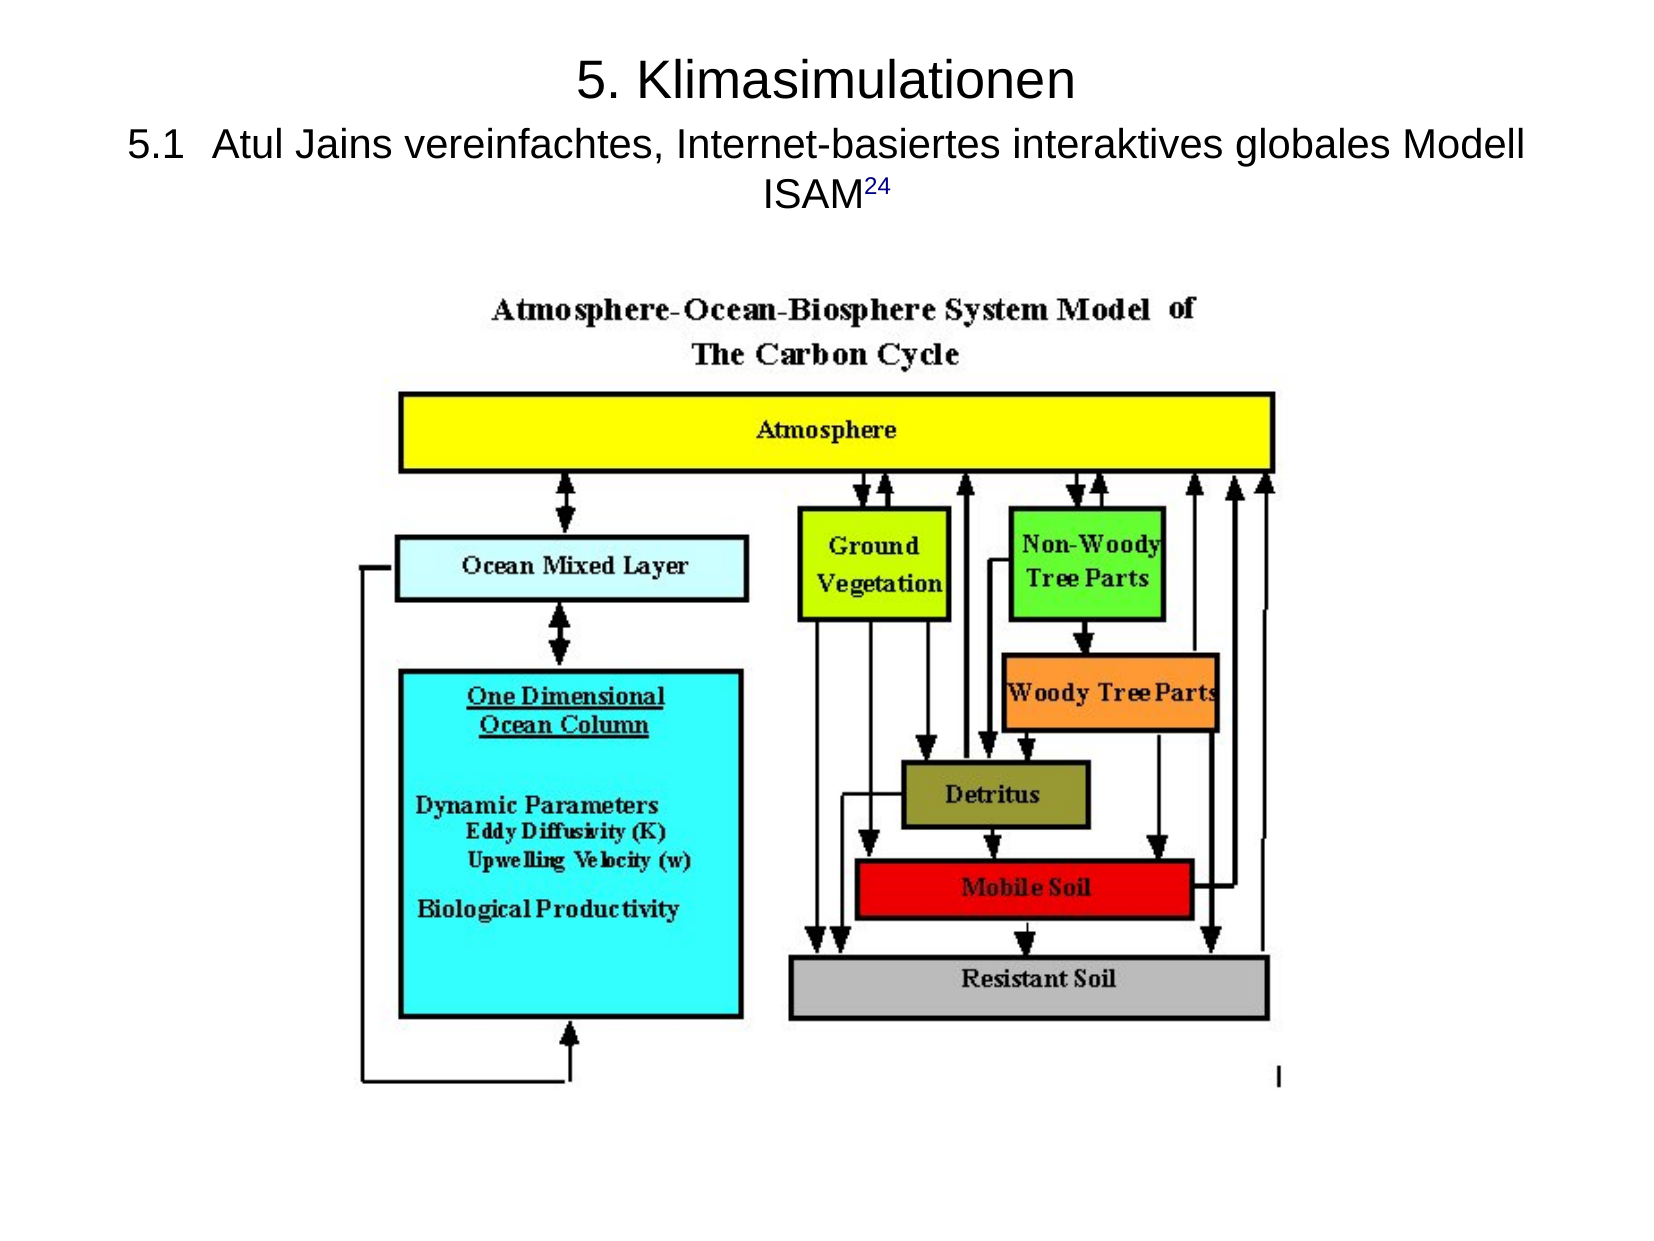

# 5. Klimasimulationen 5.1 Atul Jains vereinfachtes, Internet-basiertes interaktives globales Modell ISAM24